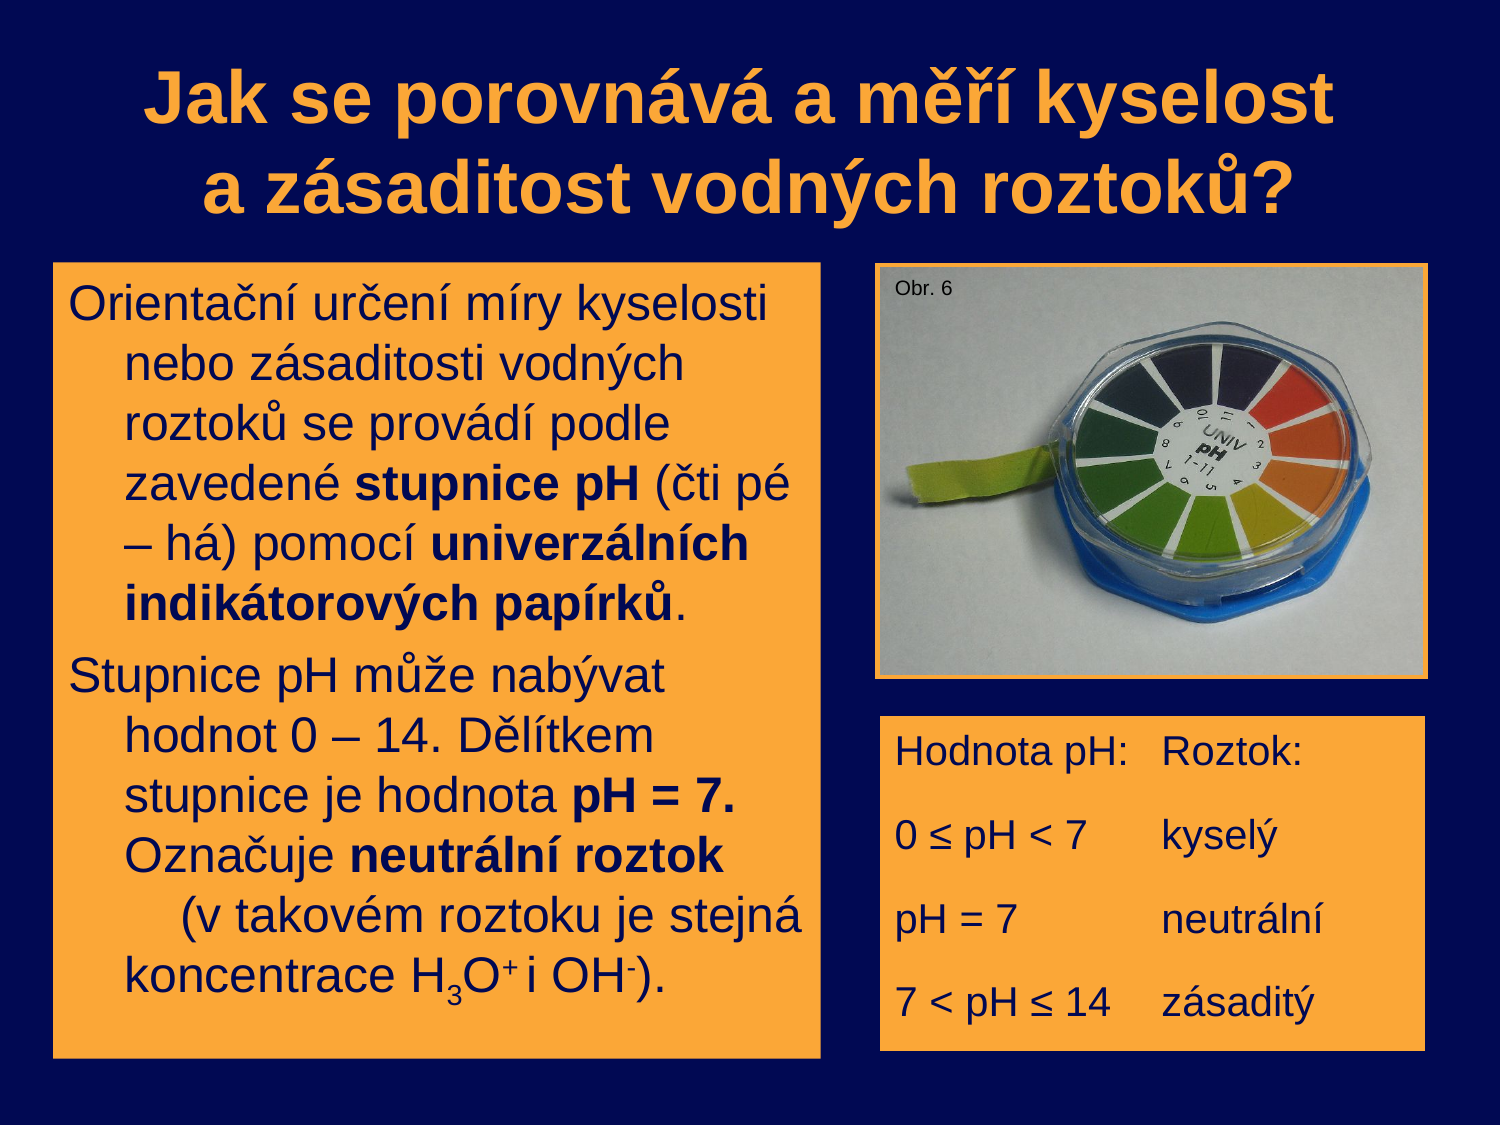

# Jak se porovnává a měří kyselost a zásaditost vodných roztoků?
Orientační určení míry kyselosti nebo zásaditosti vodných roztoků se provádí podle zavedené stupnice pH (čti pé – há) pomocí univerzálních indikátorových papírků.
Stupnice pH může nabývat hodnot 0 – 14. Dělítkem stupnice je hodnota pH = 7. Označuje neutrální roztok (v takovém roztoku je stejná koncentrace H3O+ i OH-).
Obr. 6
| Hodnota pH: | Roztok: |
| --- | --- |
| 0 ≤ pH < 7 | kyselý |
| pH = 7 | neutrální |
| 7 < pH ≤ 14 | zásaditý |